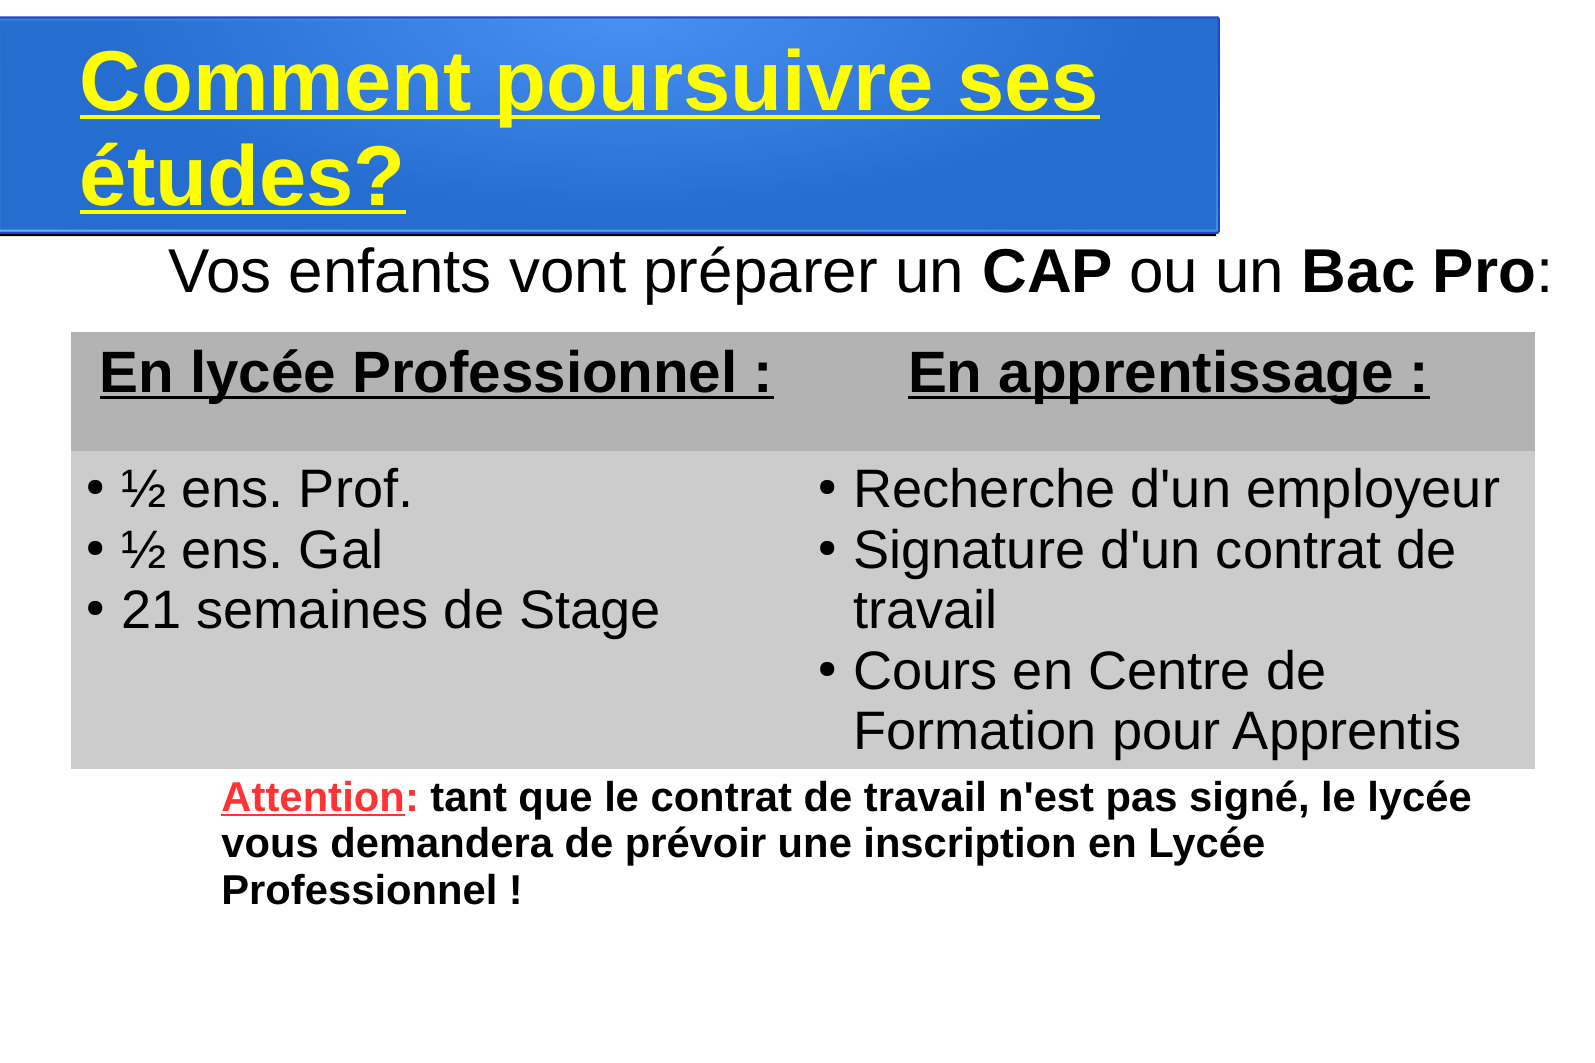

# Comment poursuivre ses études?
Vos enfants vont préparer un CAP ou un Bac Pro:
Attention: tant que le contrat de travail n'est pas signé, le lycée vous demandera de prévoir une inscription en Lycée Professionnel !
| En lycée Professionnel : | En apprentissage : |
| --- | --- |
| ½ ens. Prof. ½ ens. Gal 21 semaines de Stage | Recherche d'un employeur Signature d'un contrat de travail Cours en Centre de Formation pour Apprentis |